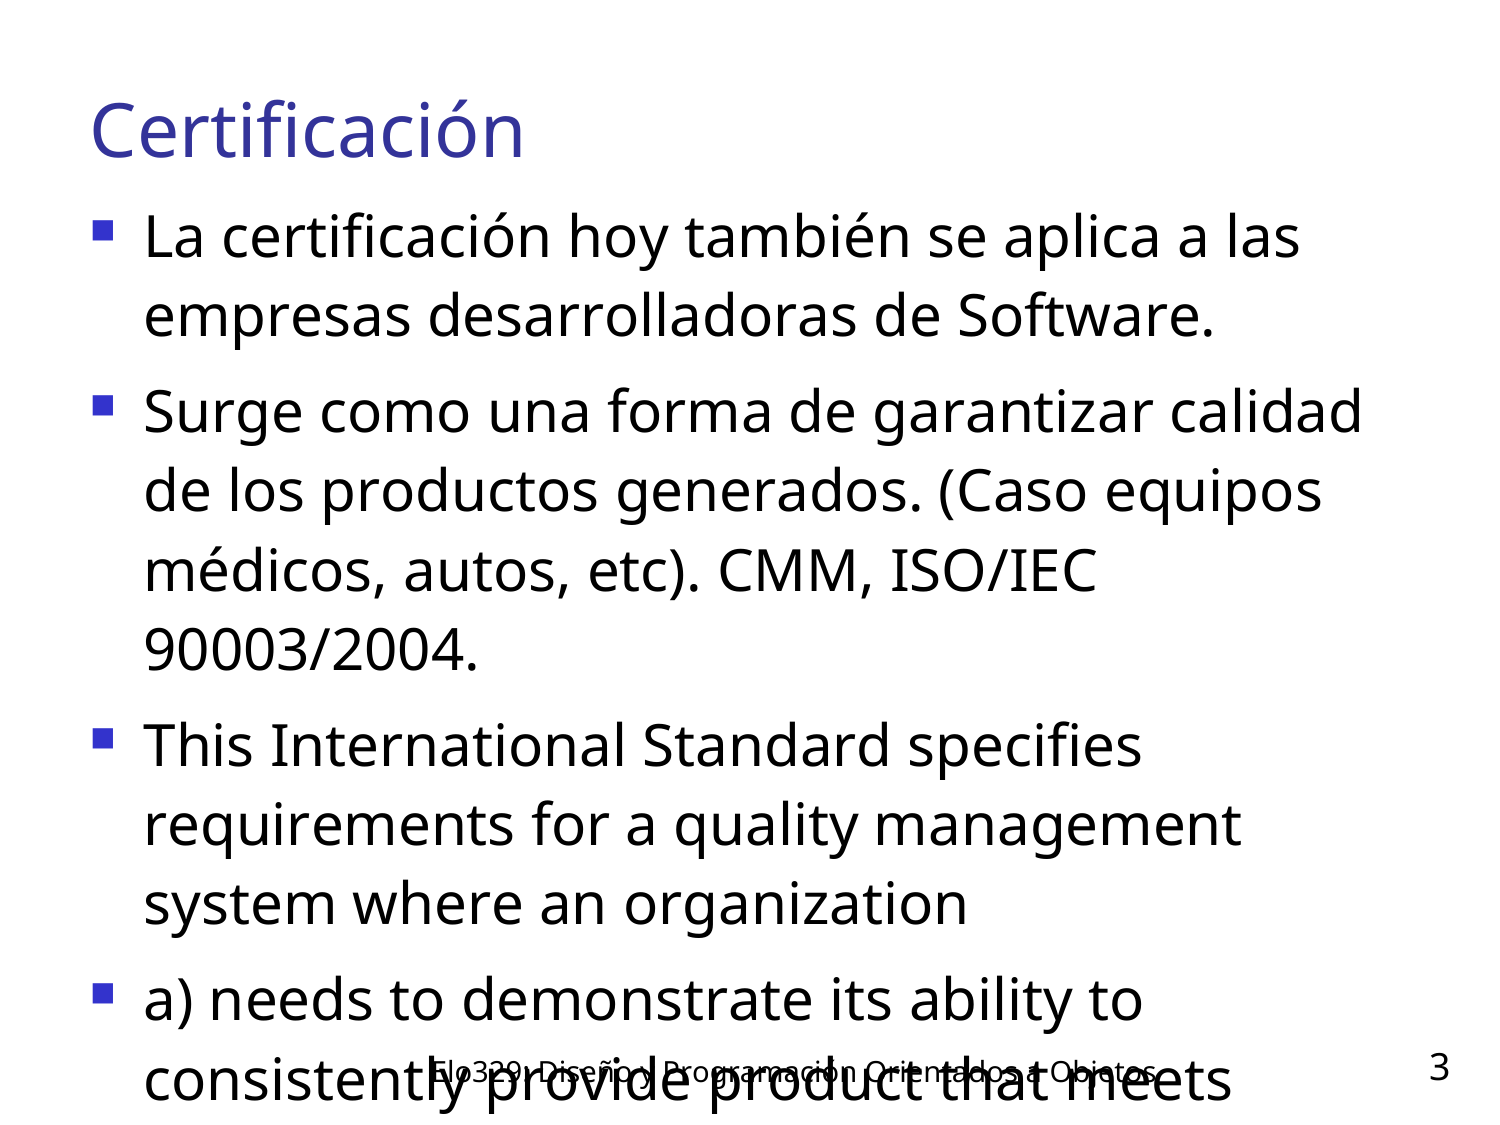

# Certificación
La certificación hoy también se aplica a las empresas desarrolladoras de Software.
Surge como una forma de garantizar calidad de los productos generados. (Caso equipos médicos, autos, etc). CMM, ISO/IEC 90003/2004.
This International Standard specifies requirements for a quality management system where an organization
a) needs to demonstrate its ability to consistently provide product that meets customer and applicable regulatory
requirements, and
b) aims to enhance customer satisfaction through the effective application of the system, including processes for
continual improvement of the system and the assurance of conformity to customer and applicable regulatory
requirements.
NOTE In this International Standard, the term “product” applies only to the product intended for, or required by, a customer
3